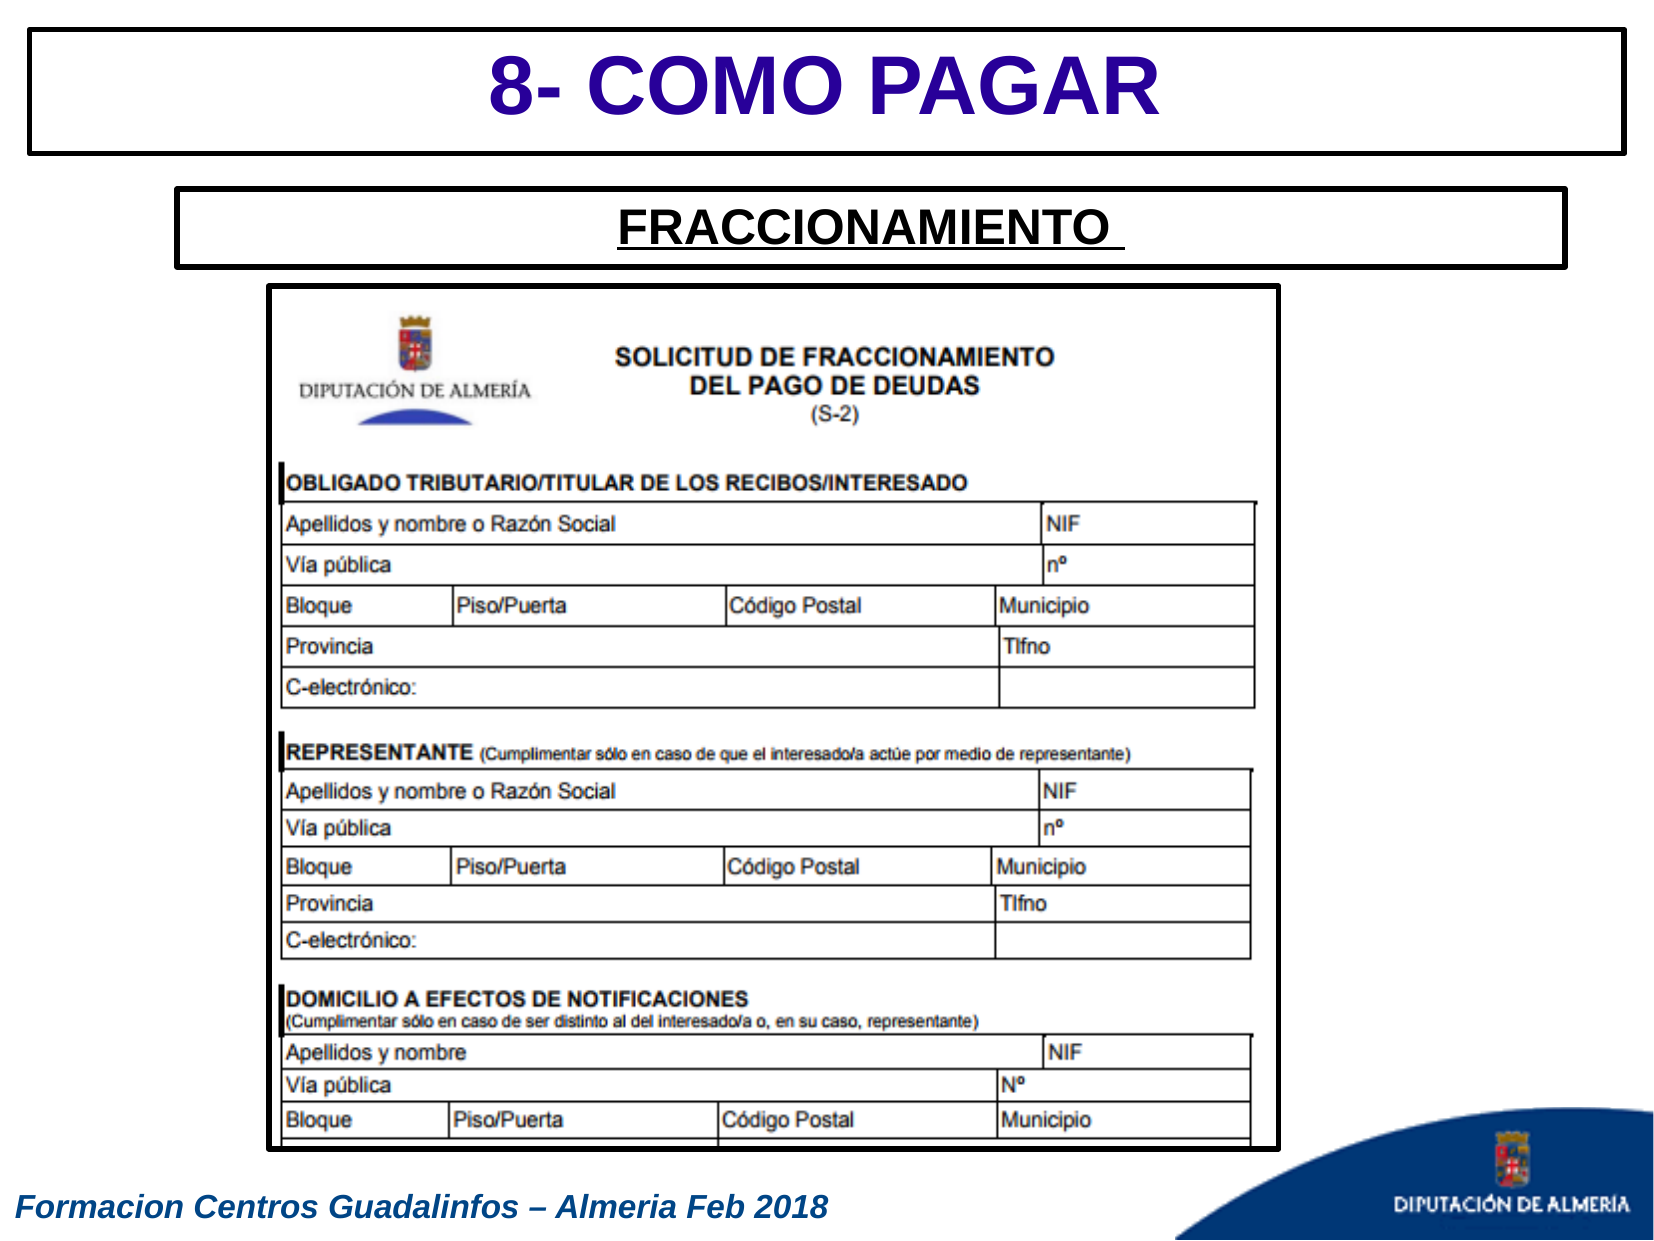

8- COMO PAGAR
FRACCIONAMIENTO
Formacion Centros Guadalinfos – Almeria Feb 2018